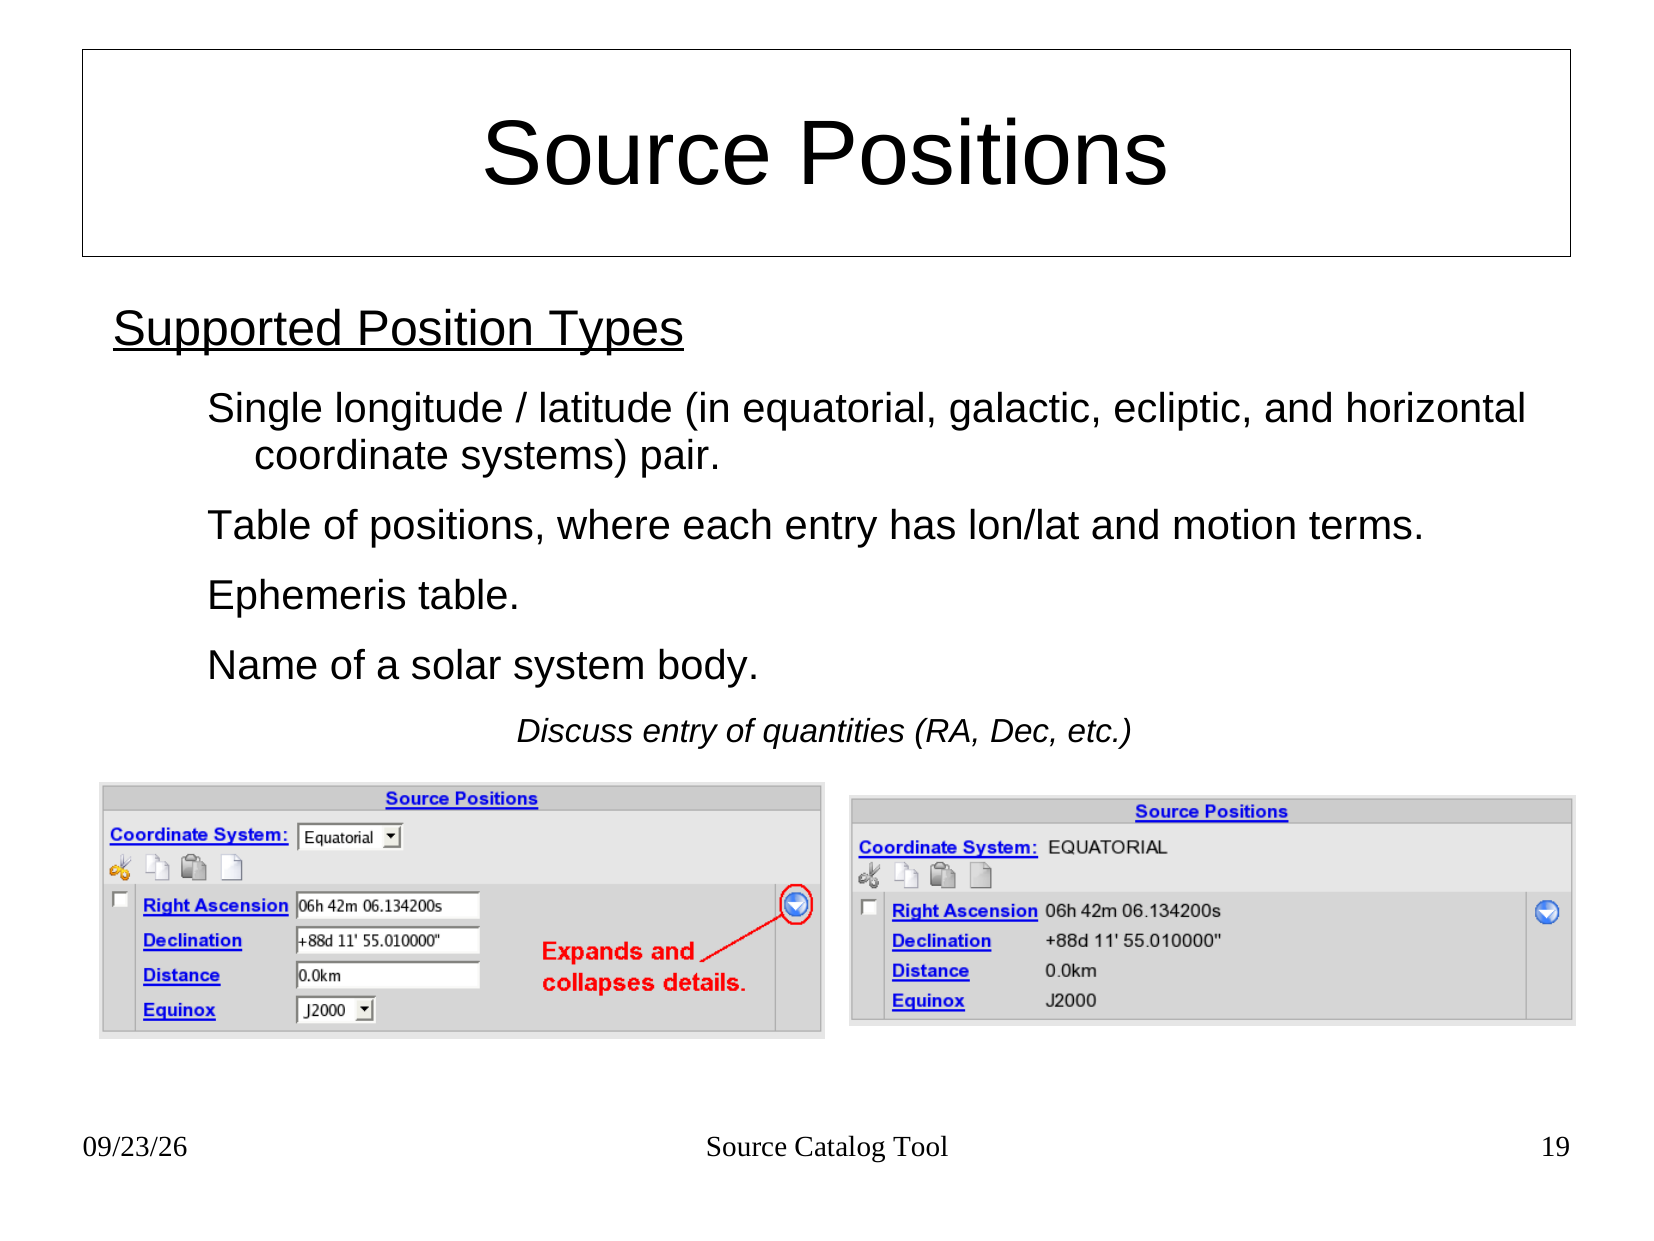

# Source Positions
Supported Position Types
Single longitude / latitude (in equatorial, galactic, ecliptic, and horizontal coordinate systems) pair.
Table of positions, where each entry has lon/lat and motion terms.
Ephemeris table.
Name of a solar system body.
Discuss entry of quantities (RA, Dec, etc.)
Source Catalog Tool
19